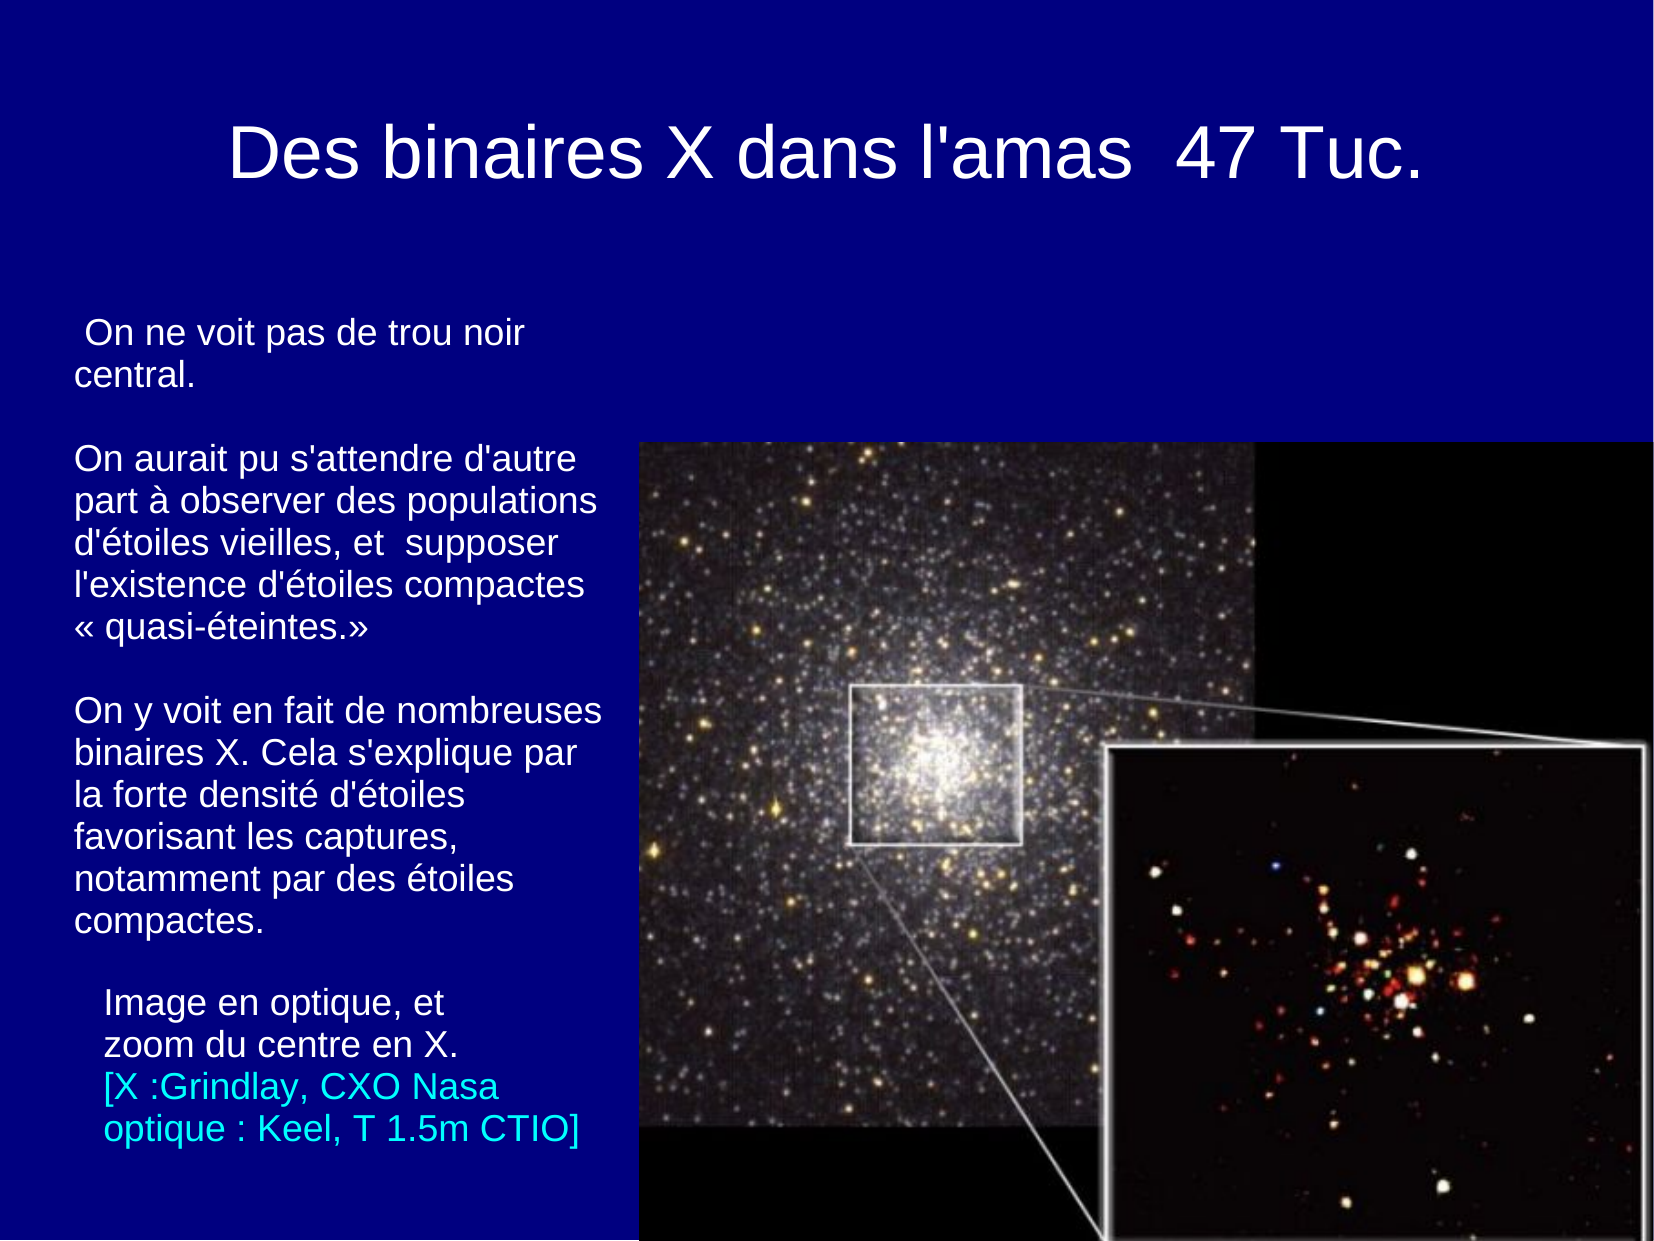

# Des binaires X dans l'amas 47 Tuc.
 On ne voit pas de trou noir central.
On aurait pu s'attendre d'autre part à observer des populations d'étoiles vieilles, et supposer l'existence d'étoiles compactes « quasi-éteintes.»
On y voit en fait de nombreuses binaires X. Cela s'explique par la forte densité d'étoiles favorisant les captures, notamment par des étoiles compactes.
Image en optique, et
zoom du centre en X.
[X :Grindlay, CXO Nasa
optique : Keel, T 1.5m CTIO]